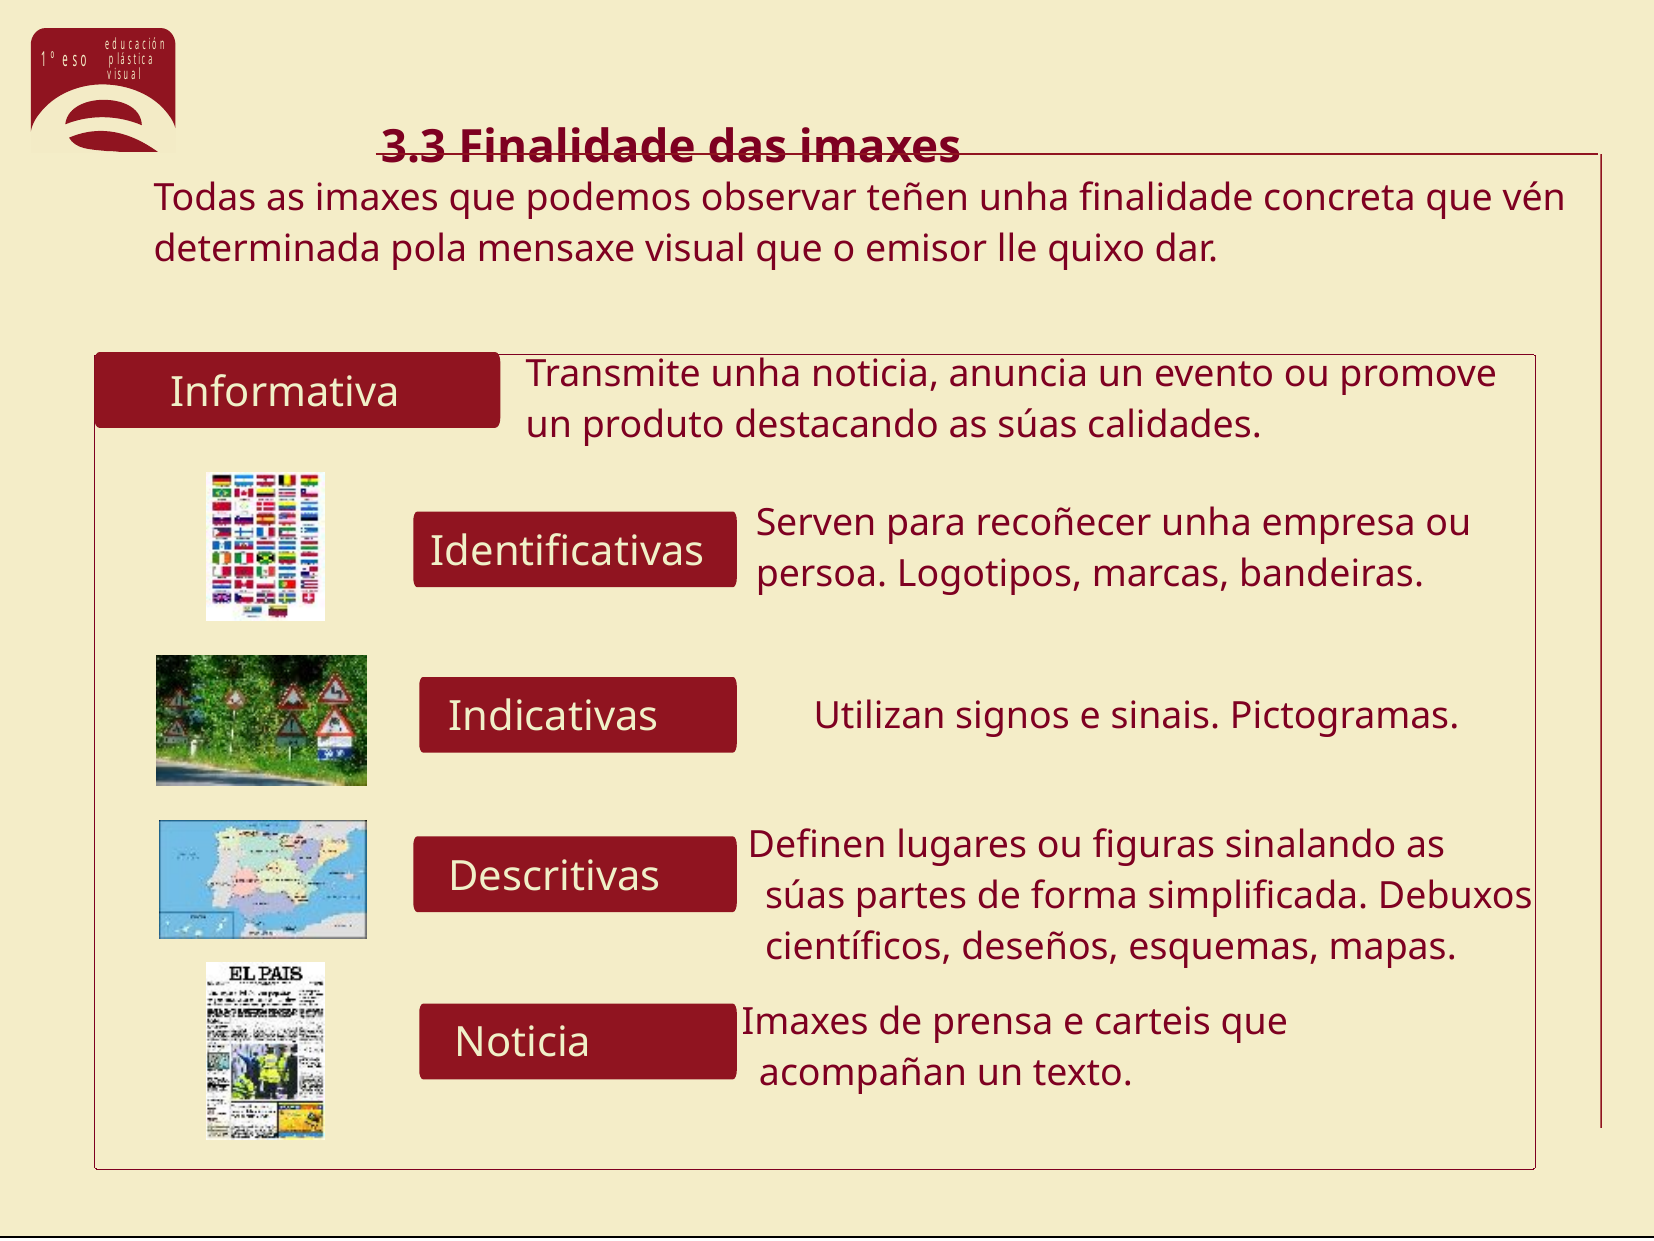

3.3 Finalidade das imaxes
Todas as imaxes que podemos observar teñen unha finalidade concreta que vén determinada pola mensaxe visual que o emisor lle quixo dar.
#
Transmite unha noticia, anuncia un evento ou promove un produto destacando as súas calidades.
	Informativa
Serven para recoñecer unha empresa ou persoa. Logotipos, marcas, bandeiras.
	Identificativas
Utilizan signos e sinais. Pictogramas.
	Indicativas
 Definen lugares ou figuras sinalando as súas partes de forma simplificada. Debuxos científicos, deseños, esquemas, mapas.
	Descritivas
 Imaxes de prensa e carteis que
acompañan un texto.
	Noticia